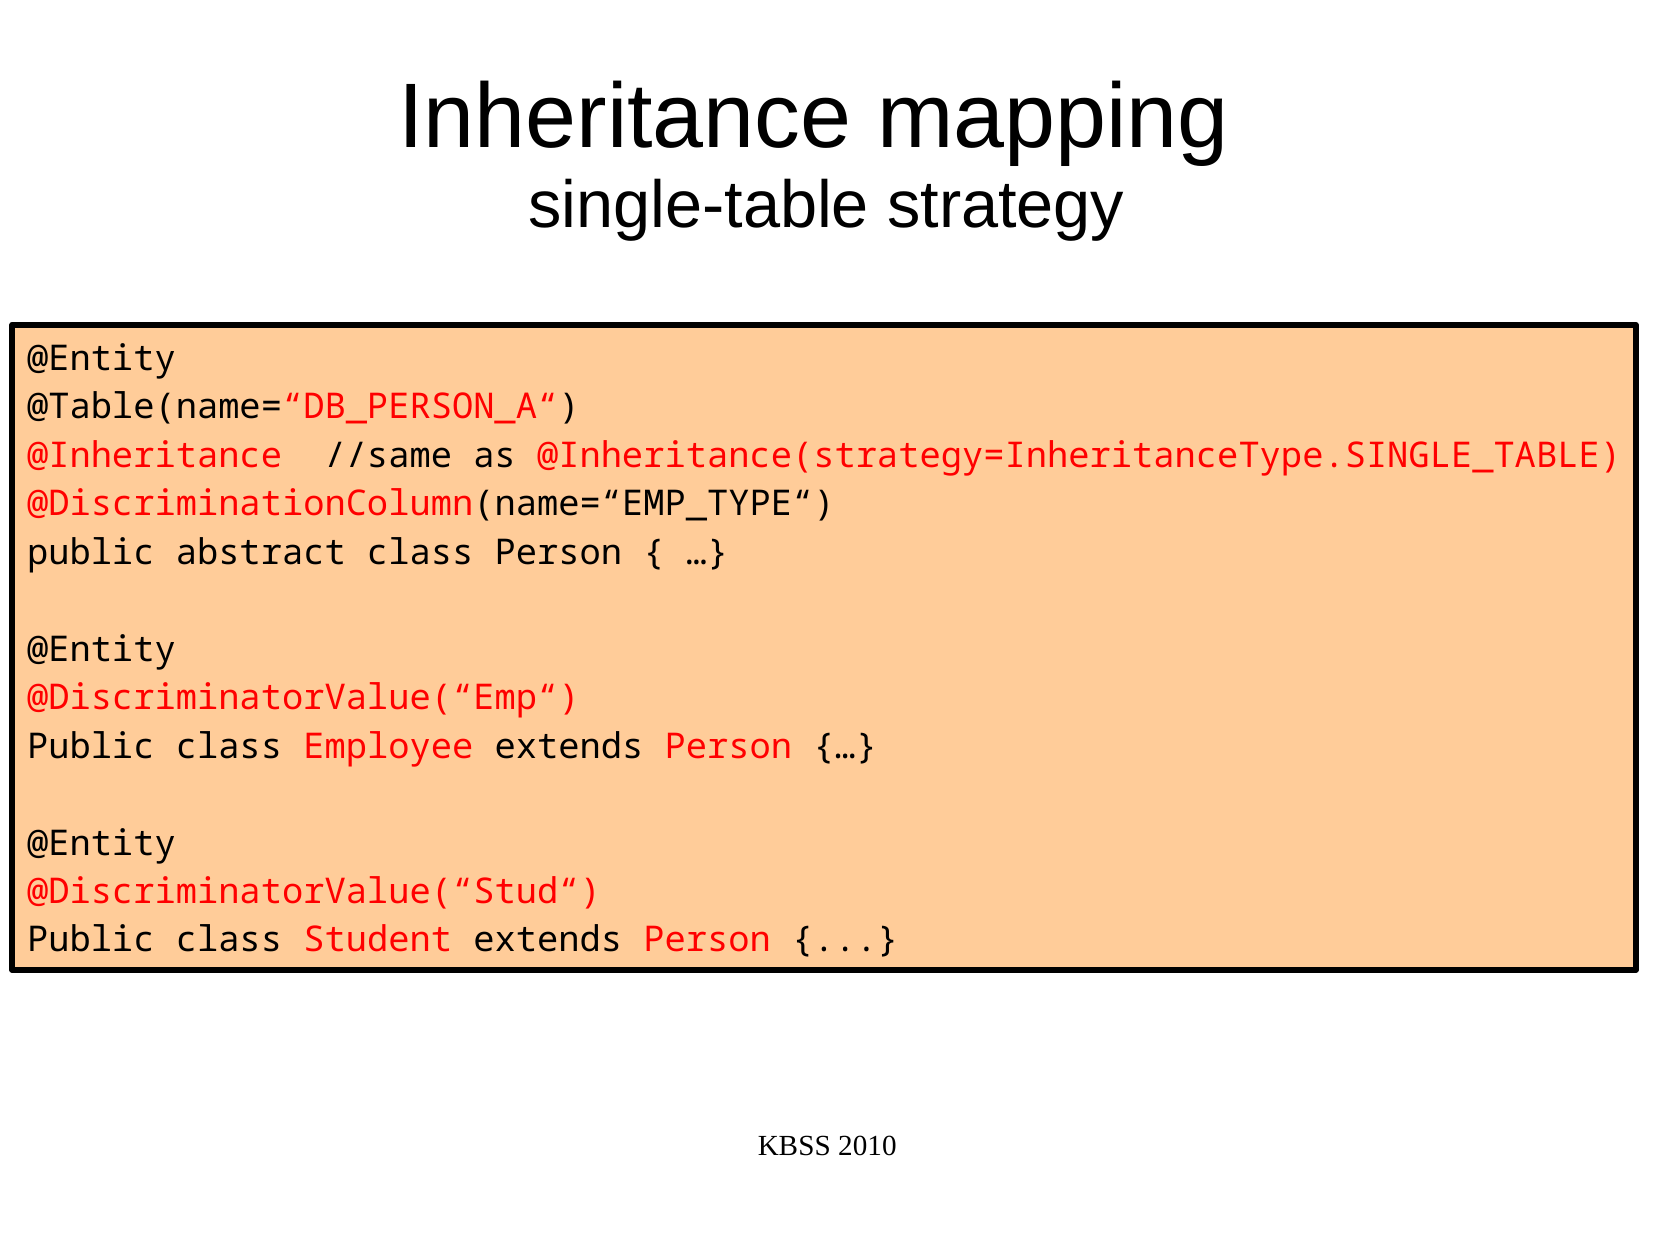

# Inheritance mapping single-table strategy
@Entity
@Table(name=“DB_PERSON_A“)
@Inheritance //same as @Inheritance(strategy=InheritanceType.SINGLE_TABLE)
@DiscriminationColumn(name=“EMP_TYPE“)
public abstract class Person { …}
@Entity
@DiscriminatorValue(“Emp“)
Public class Employee extends Person {…}
@Entity
@DiscriminatorValue(“Stud“)
Public class Student extends Person {...}
KBSS 2010